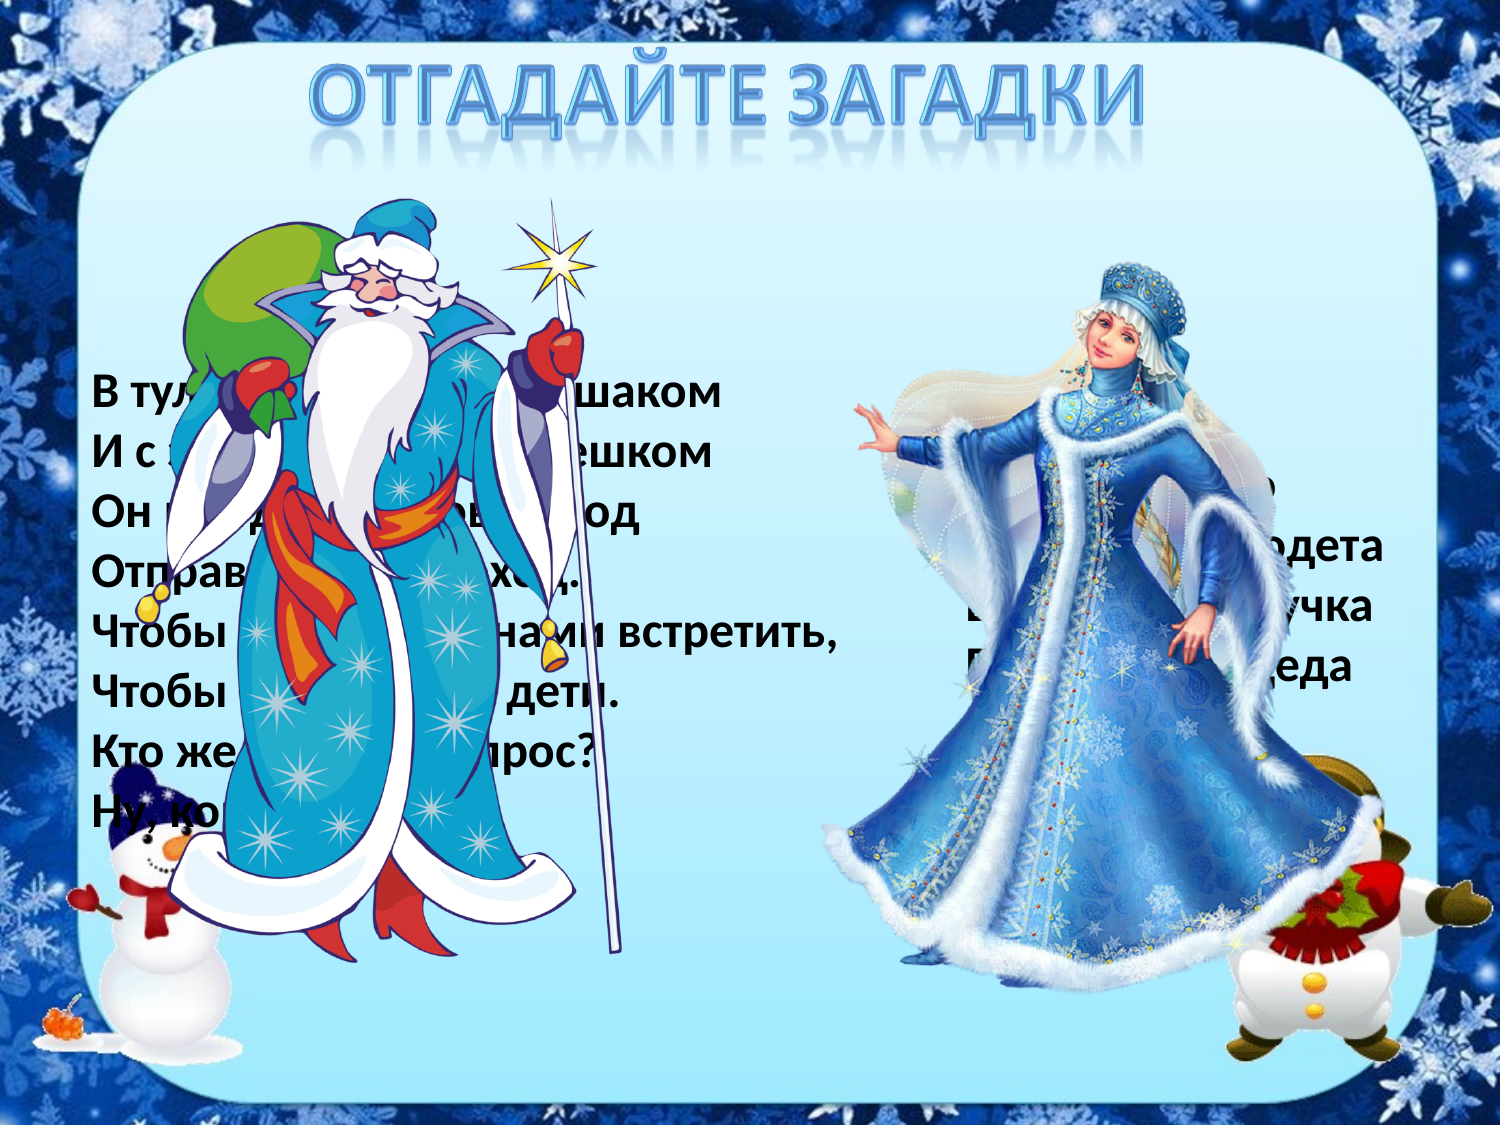

В тулупе с красным кушаком
И с замечательным мешком
Он всегда под Новый год
Отправляется в поход.
Чтобы праздник с нами встретить,
Чтобы радовались дети.
Кто же это, вот вопрос?
Ну, конечно …
Она в серебро
с жемчугами одета
Волшебная внучка
Волшебного деда